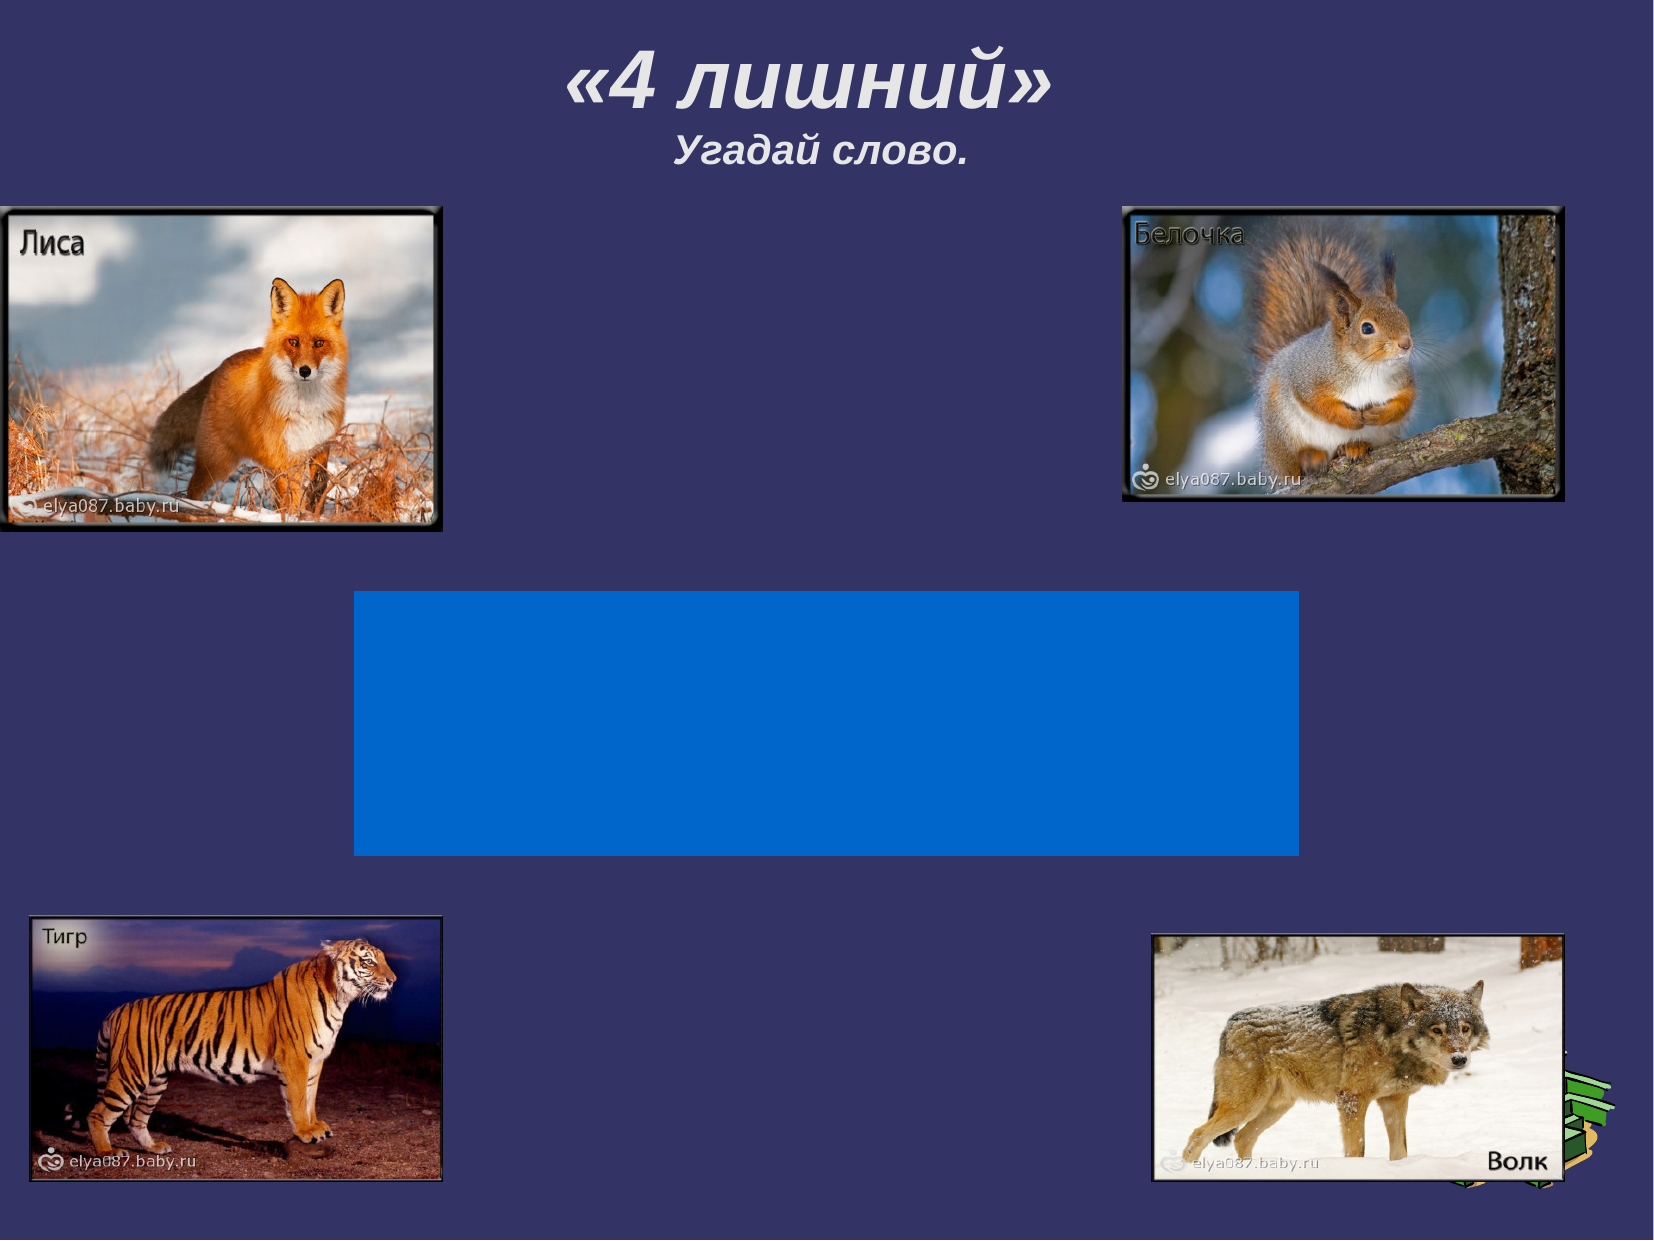

# «4 лишний» Угадай слово.
| | | | |
| --- | --- | --- | --- |